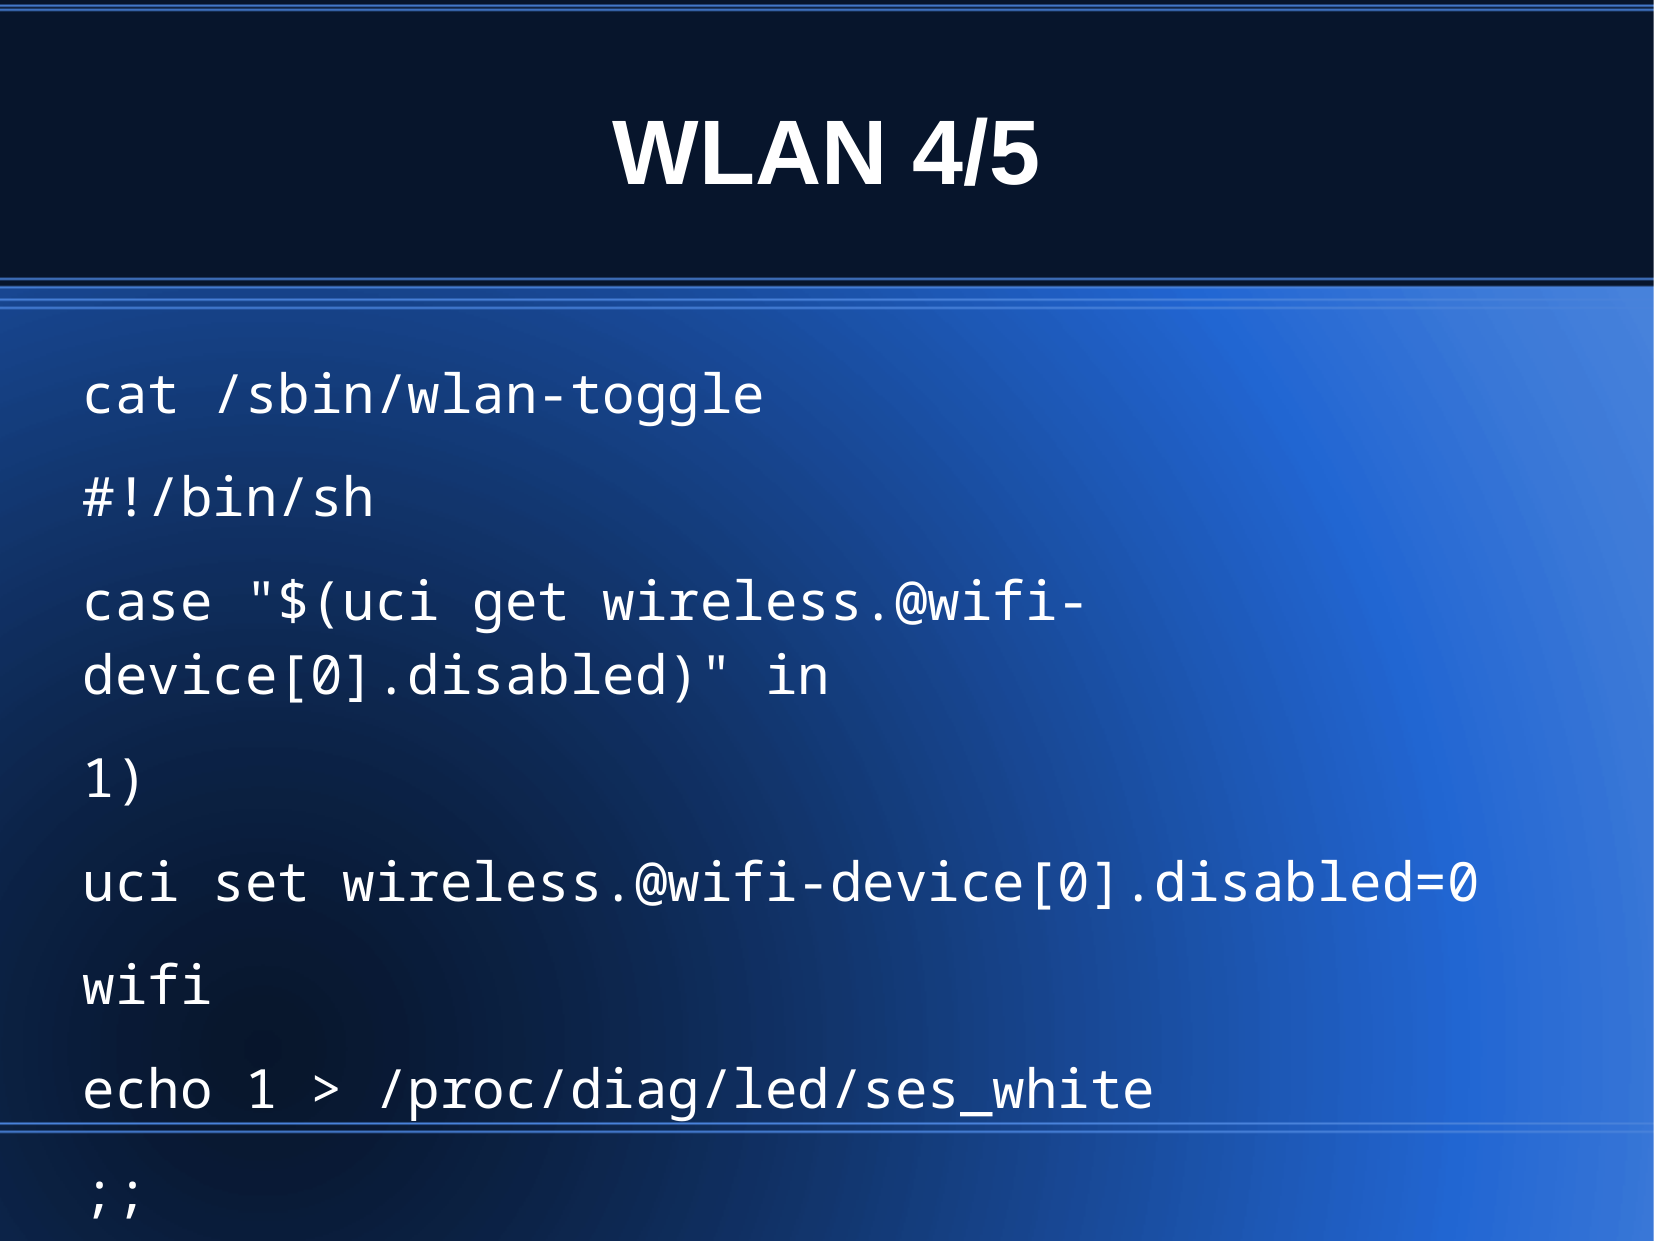

# WLAN 4/5
cat /sbin/wlan-toggle
#!/bin/sh
case "$(uci get wireless.@wifi-device[0].disabled)" in
1)
uci set wireless.@wifi-device[0].disabled=0
wifi
echo 1 > /proc/diag/led/ses_white
;;